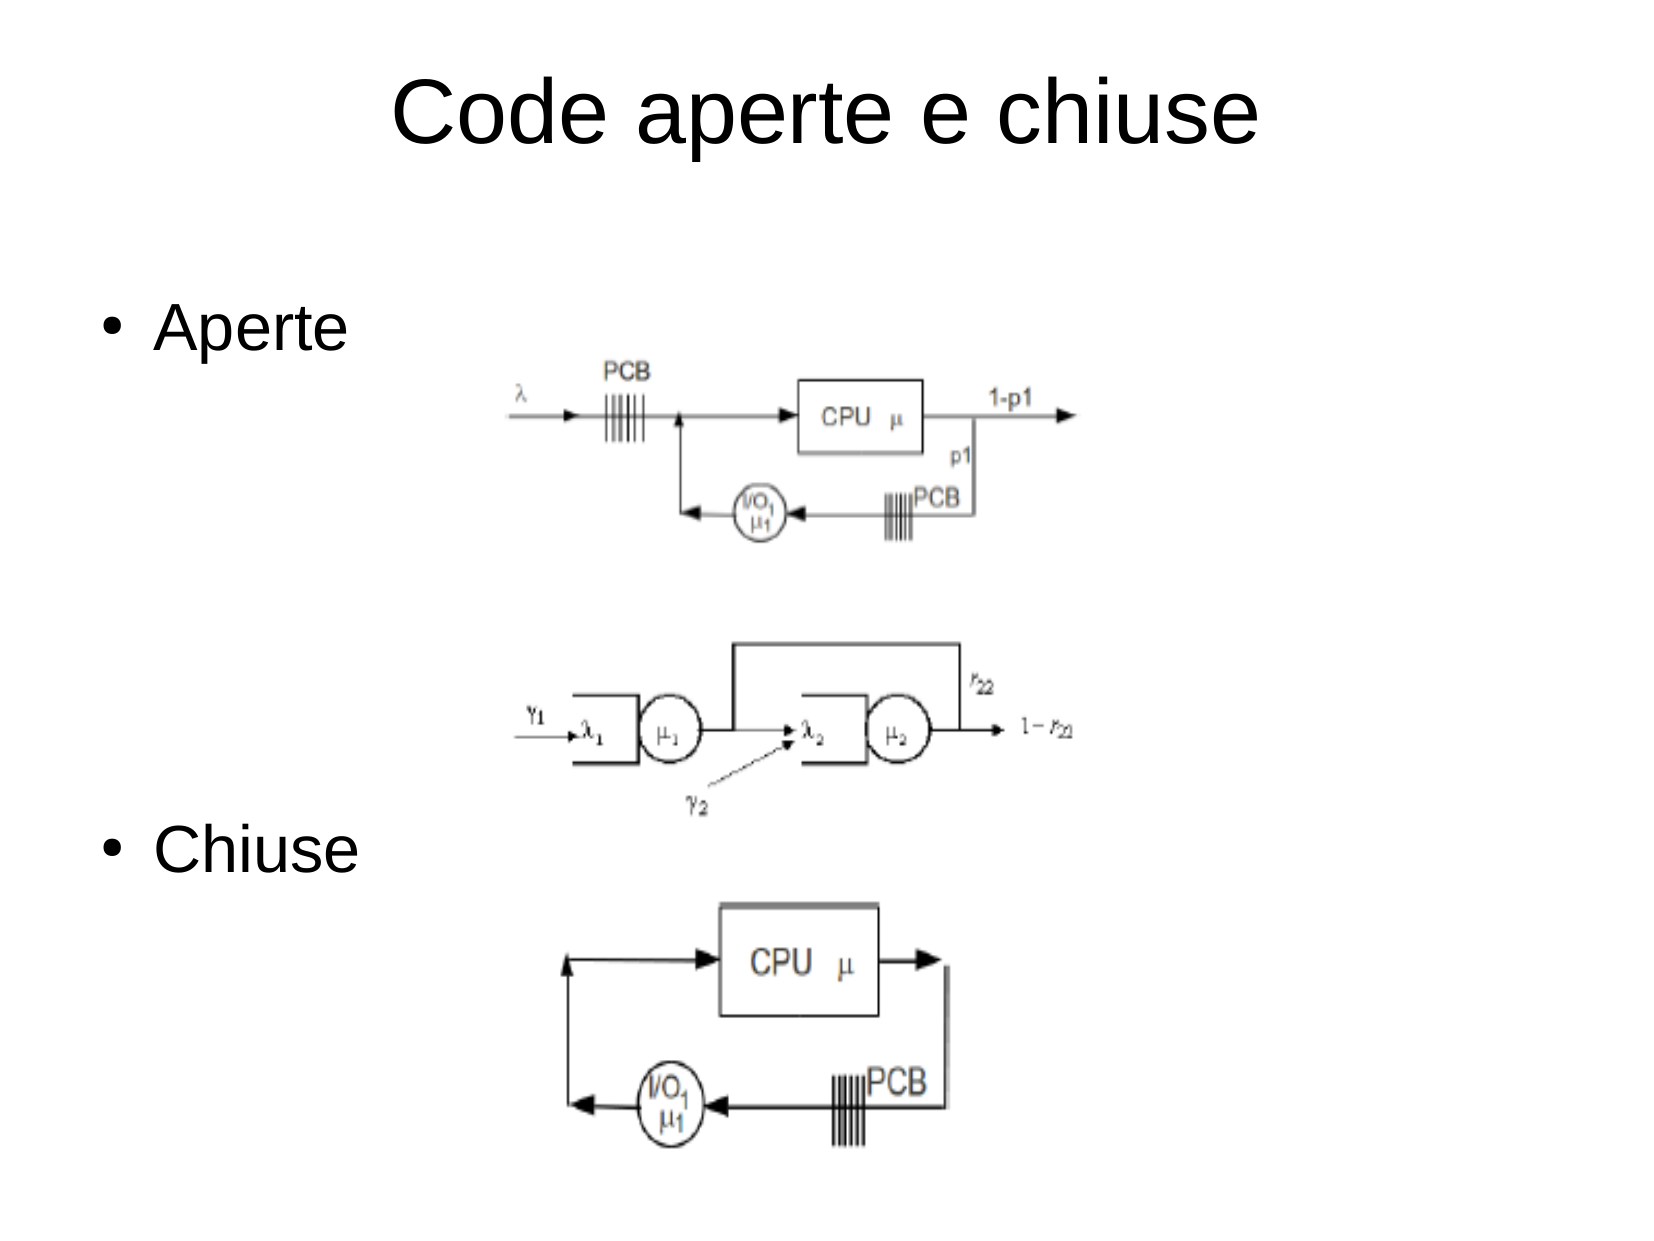

# Code aperte e chiuse
Aperte
Chiuse